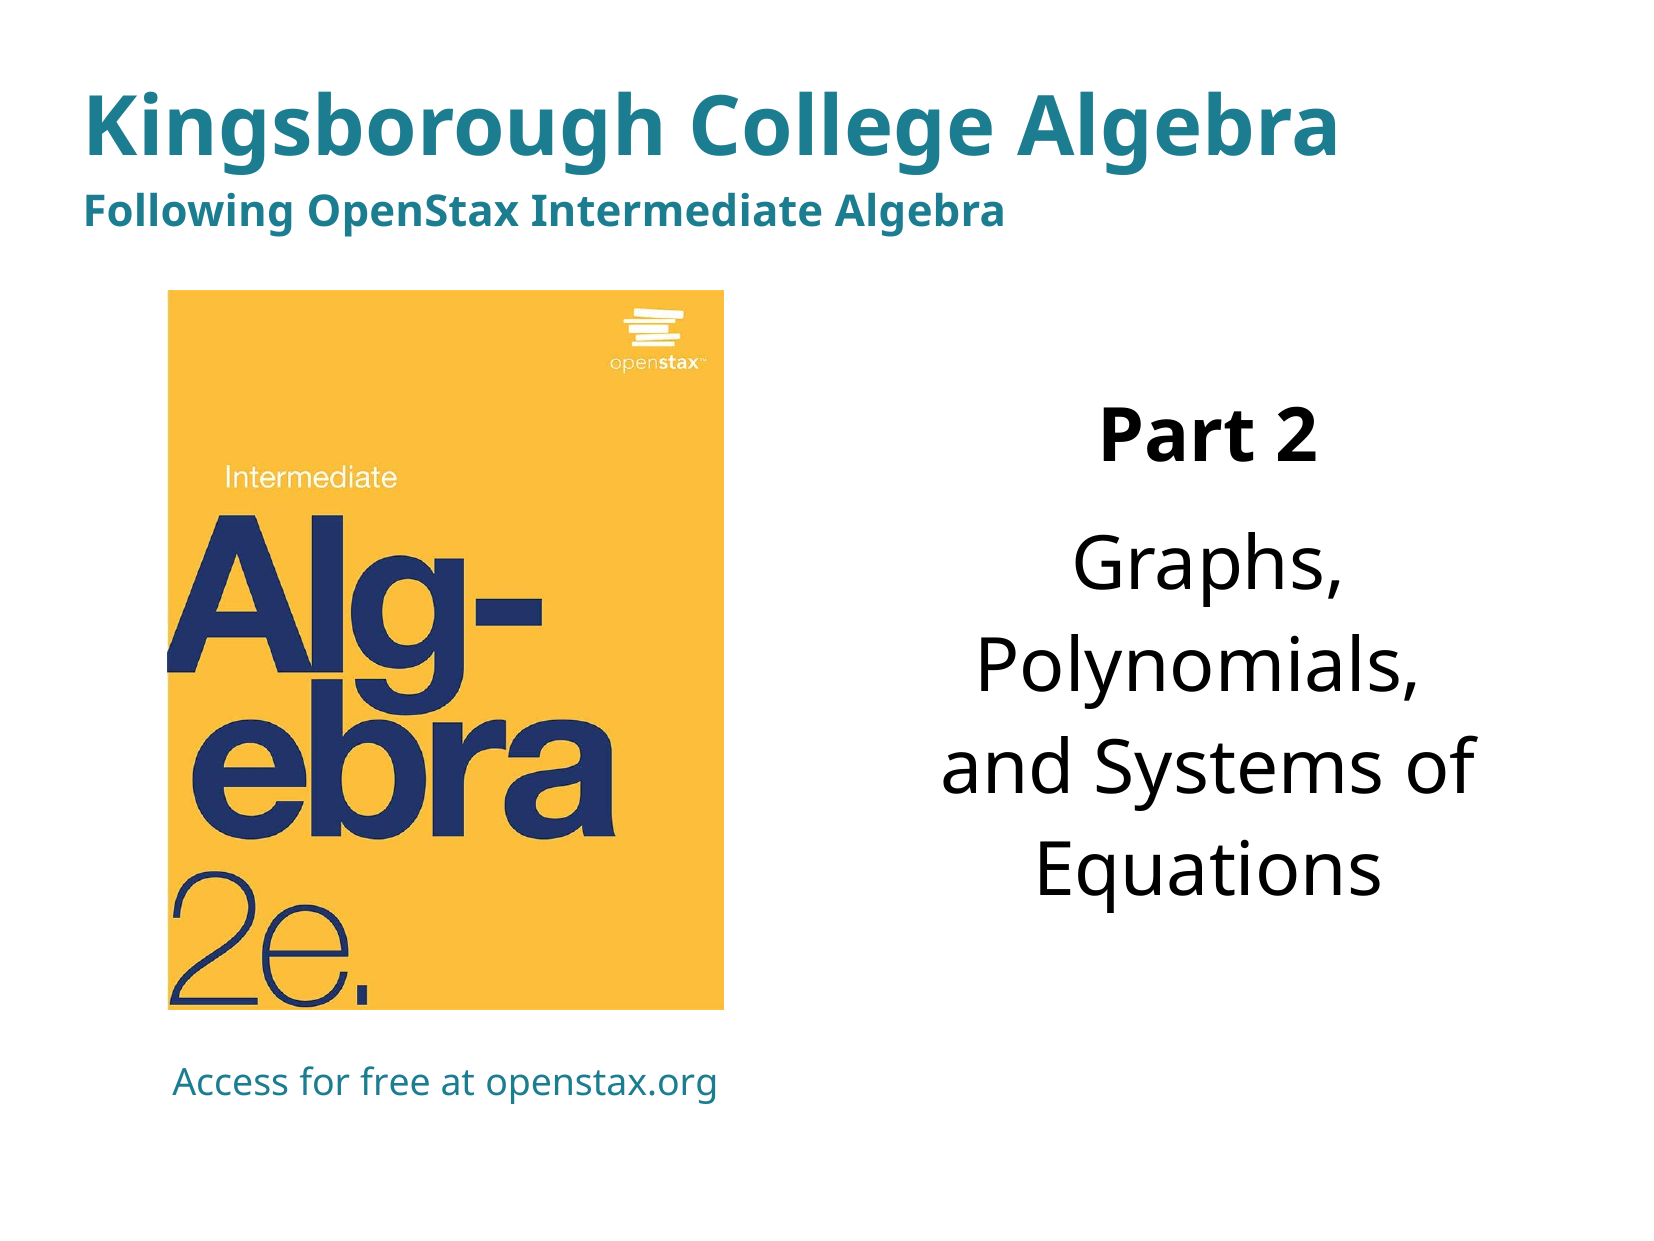

# Kingsborough College Algebra Following OpenStax Intermediate Algebra
Part 2
Graphs, Polynomials,
and Systems of Equations
Access for free at openstax.org